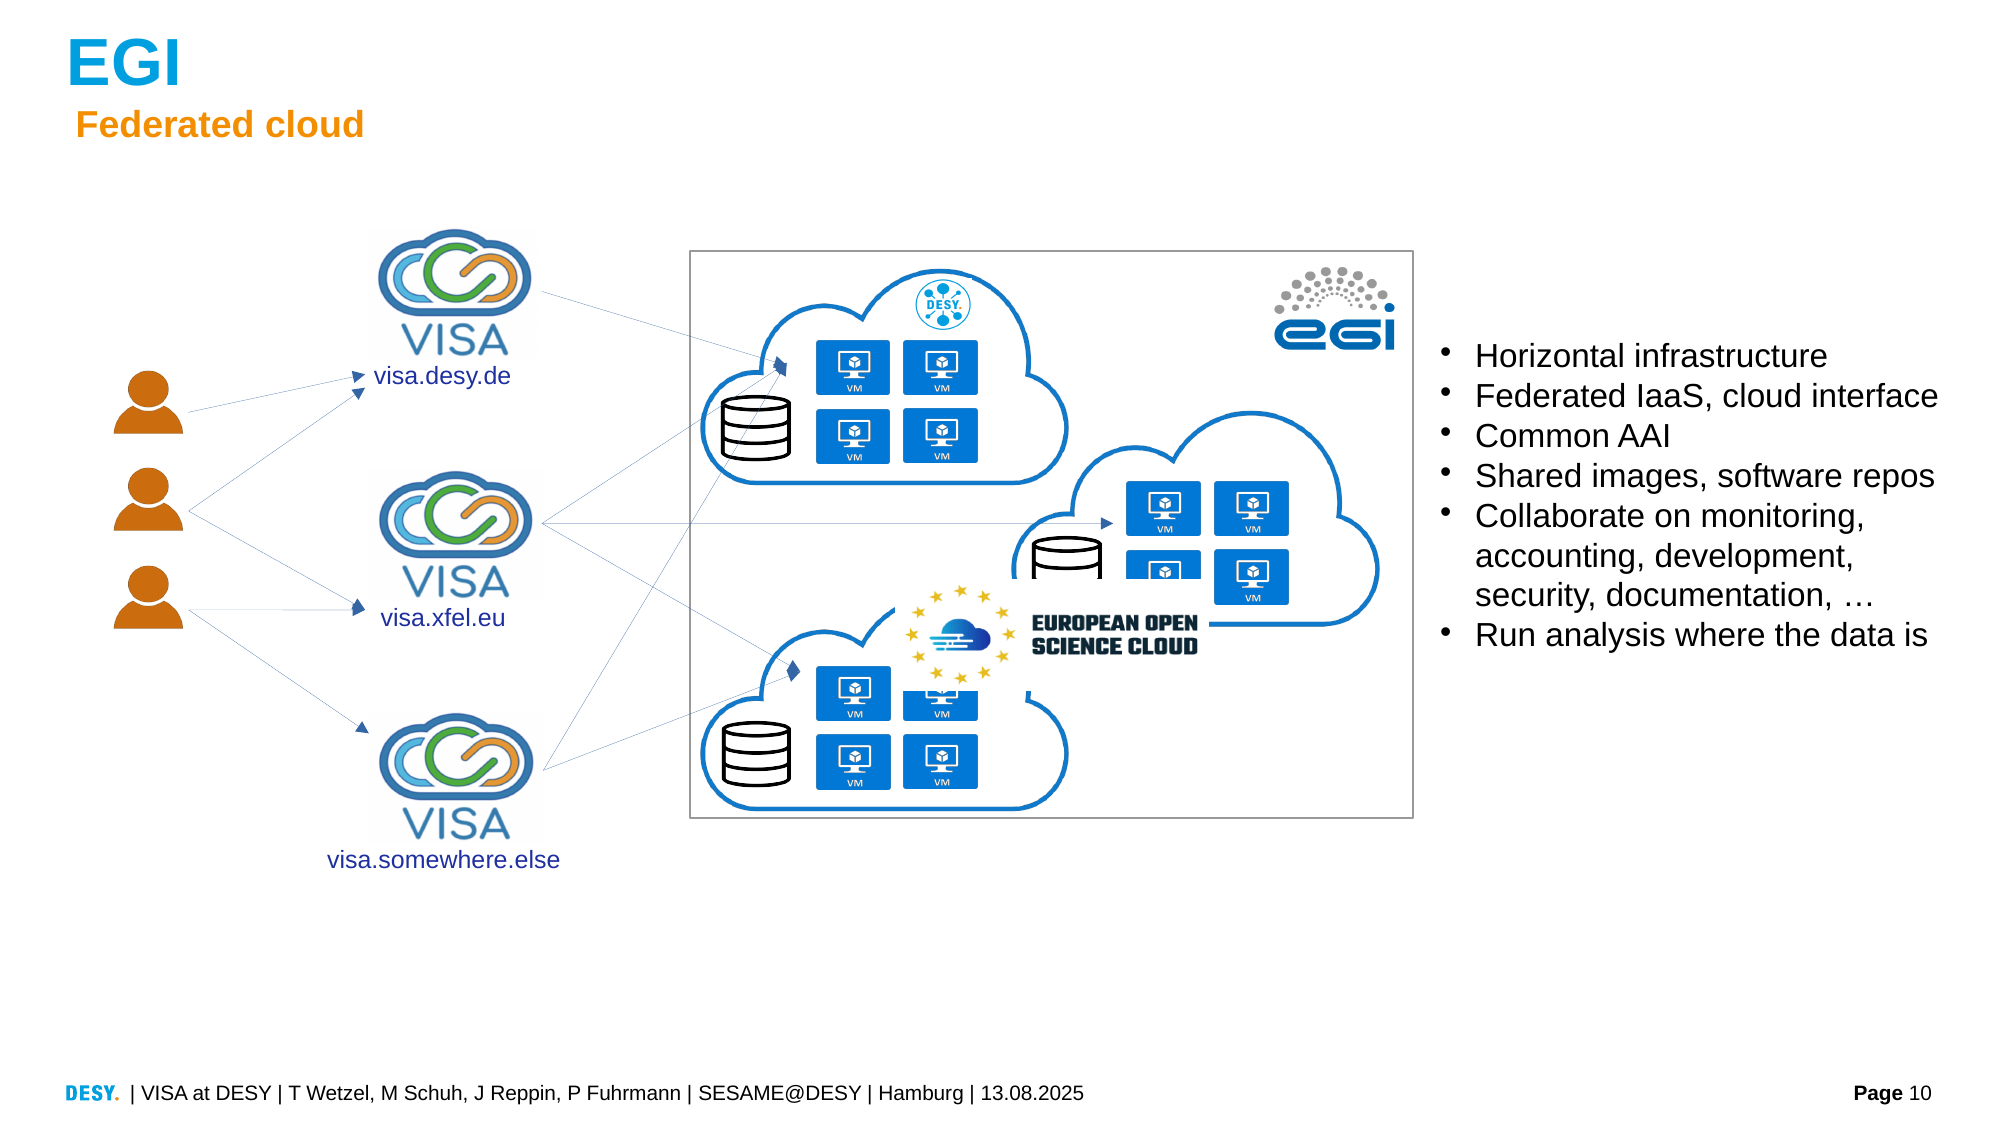

EGI
Federated cloud
visa.desy.de
Horizontal infrastructure
Federated IaaS, cloud interface
Common AAI
Shared images, software repos
Collaborate on monitoring, accounting, development, security, documentation, …
Run analysis where the data is
visa.xfel.eu
visa.somewhere.else